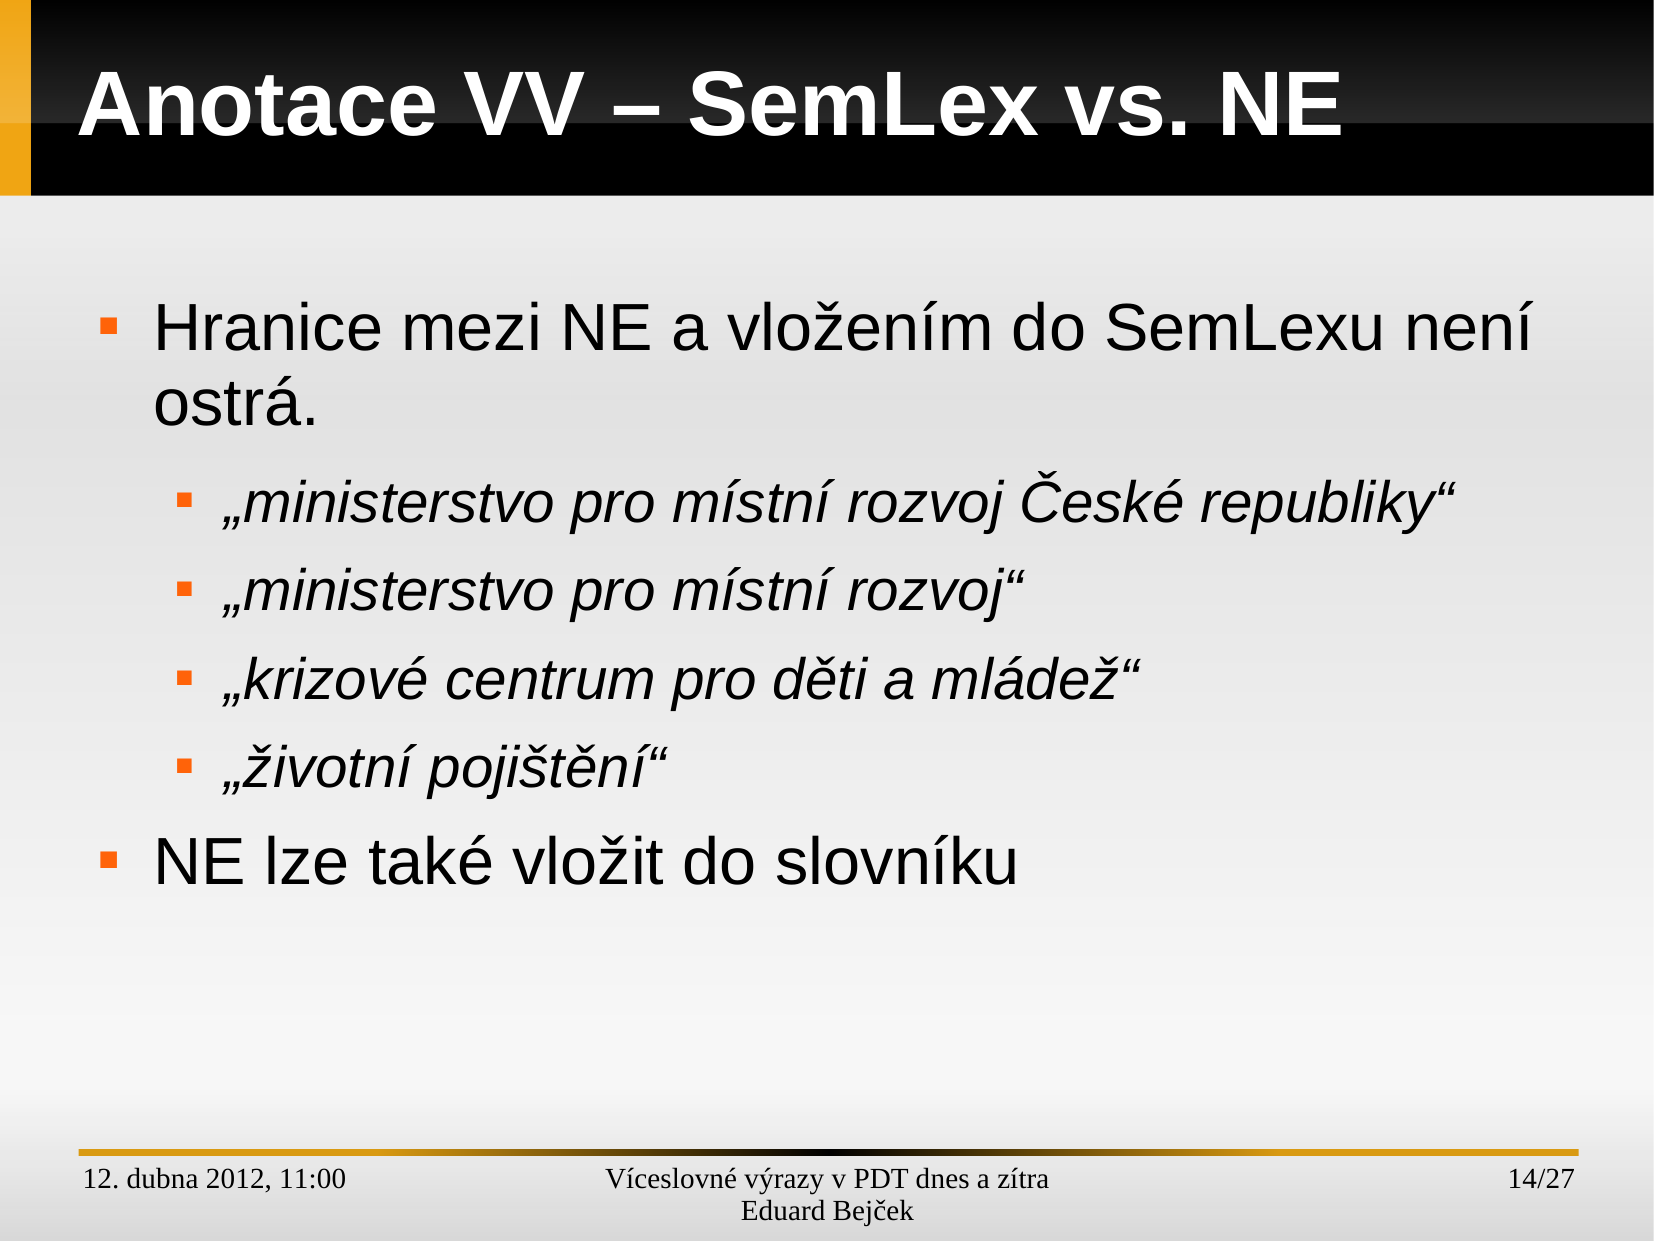

# Anotace VV – SemLex vs. NE
Hranice mezi NE a vložením do SemLexu není ostrá.
„ministerstvo pro místní rozvoj České republiky“
„ministerstvo pro místní rozvoj“
„krizové centrum pro děti a mládež“
„životní pojištění“
NE lze také vložit do slovníku
12. dubna 2012, 11:00
Víceslovné výrazy v PDT dnes a zítra
14